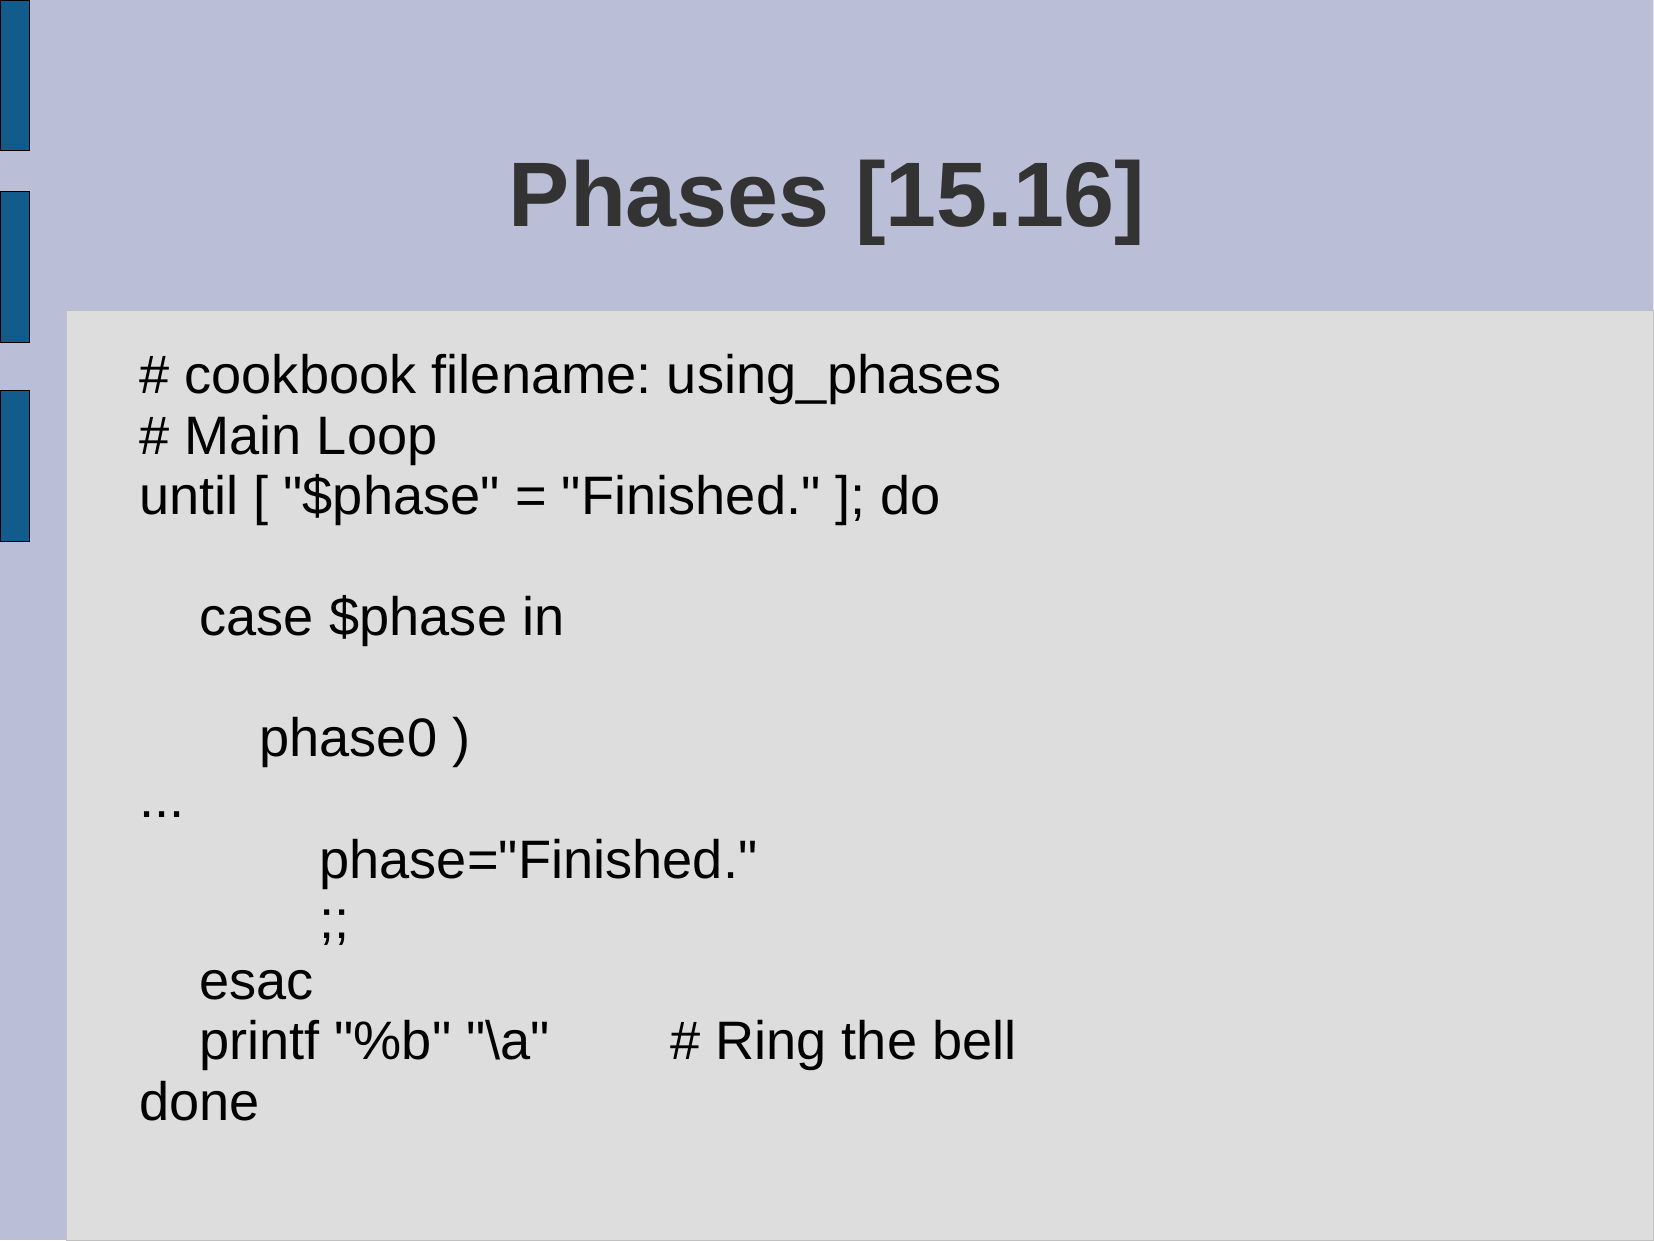

# Phases [15.16]
# cookbook filename: using_phases
# Main Loop
until [ "$phase" = "Finished." ]; do
 case $phase in
 phase0 )
...
 phase="Finished."
 ;;
 esac
 printf "%b" "\a" # Ring the bell
done